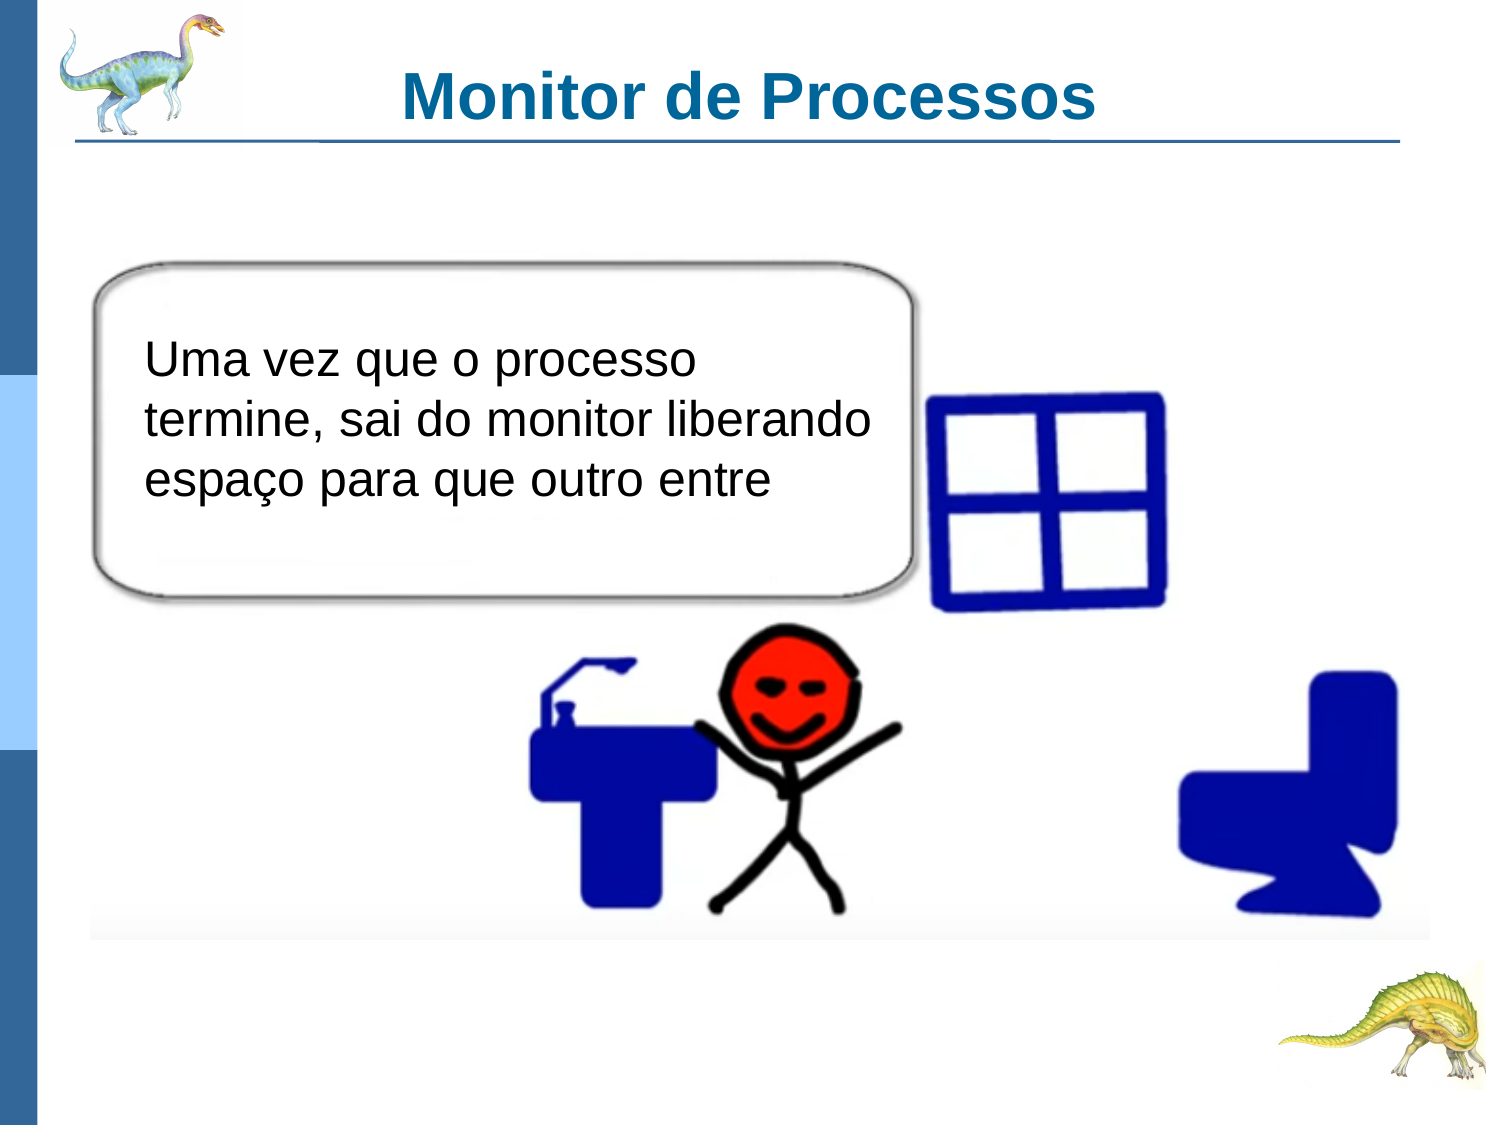

Monitor de Processos
Uma vez que o processo termine, sai do monitor liberando espaço para que outro entre